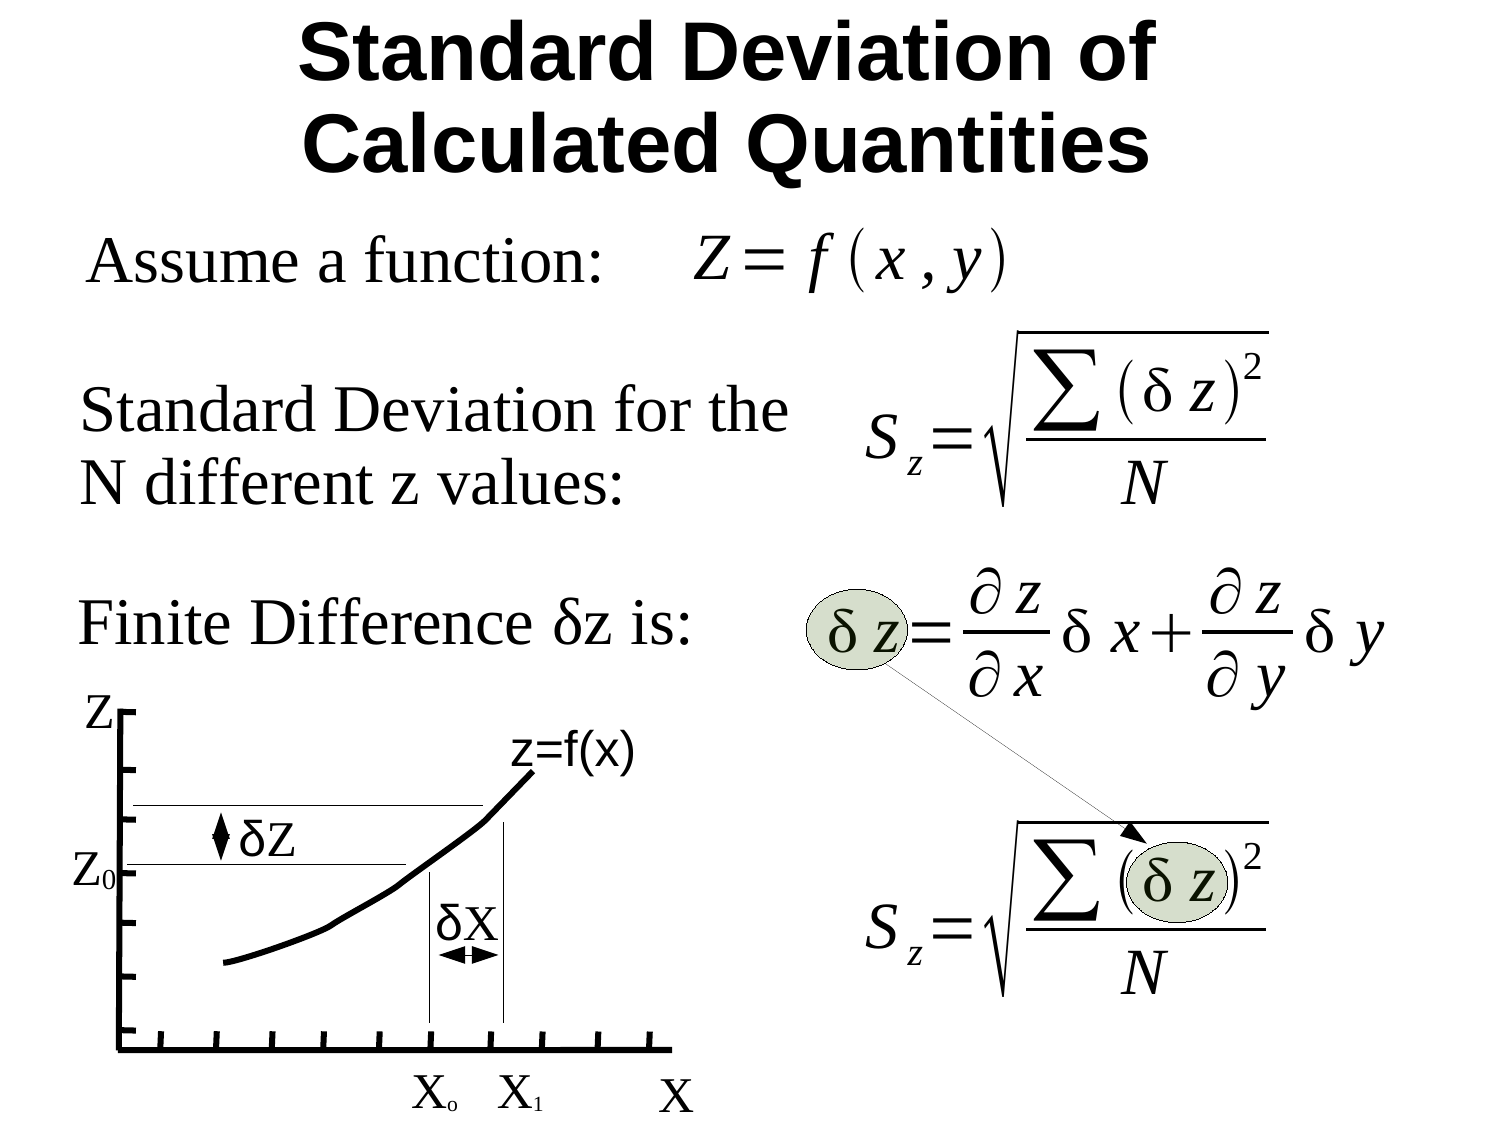

Standard Deviation of Calculated Quantities
Assume a function:
Standard Deviation for the N different z values:
Finite Difference δz is:
Z
z=f(x)
δZ
Z0
δX
Xo
X1
X